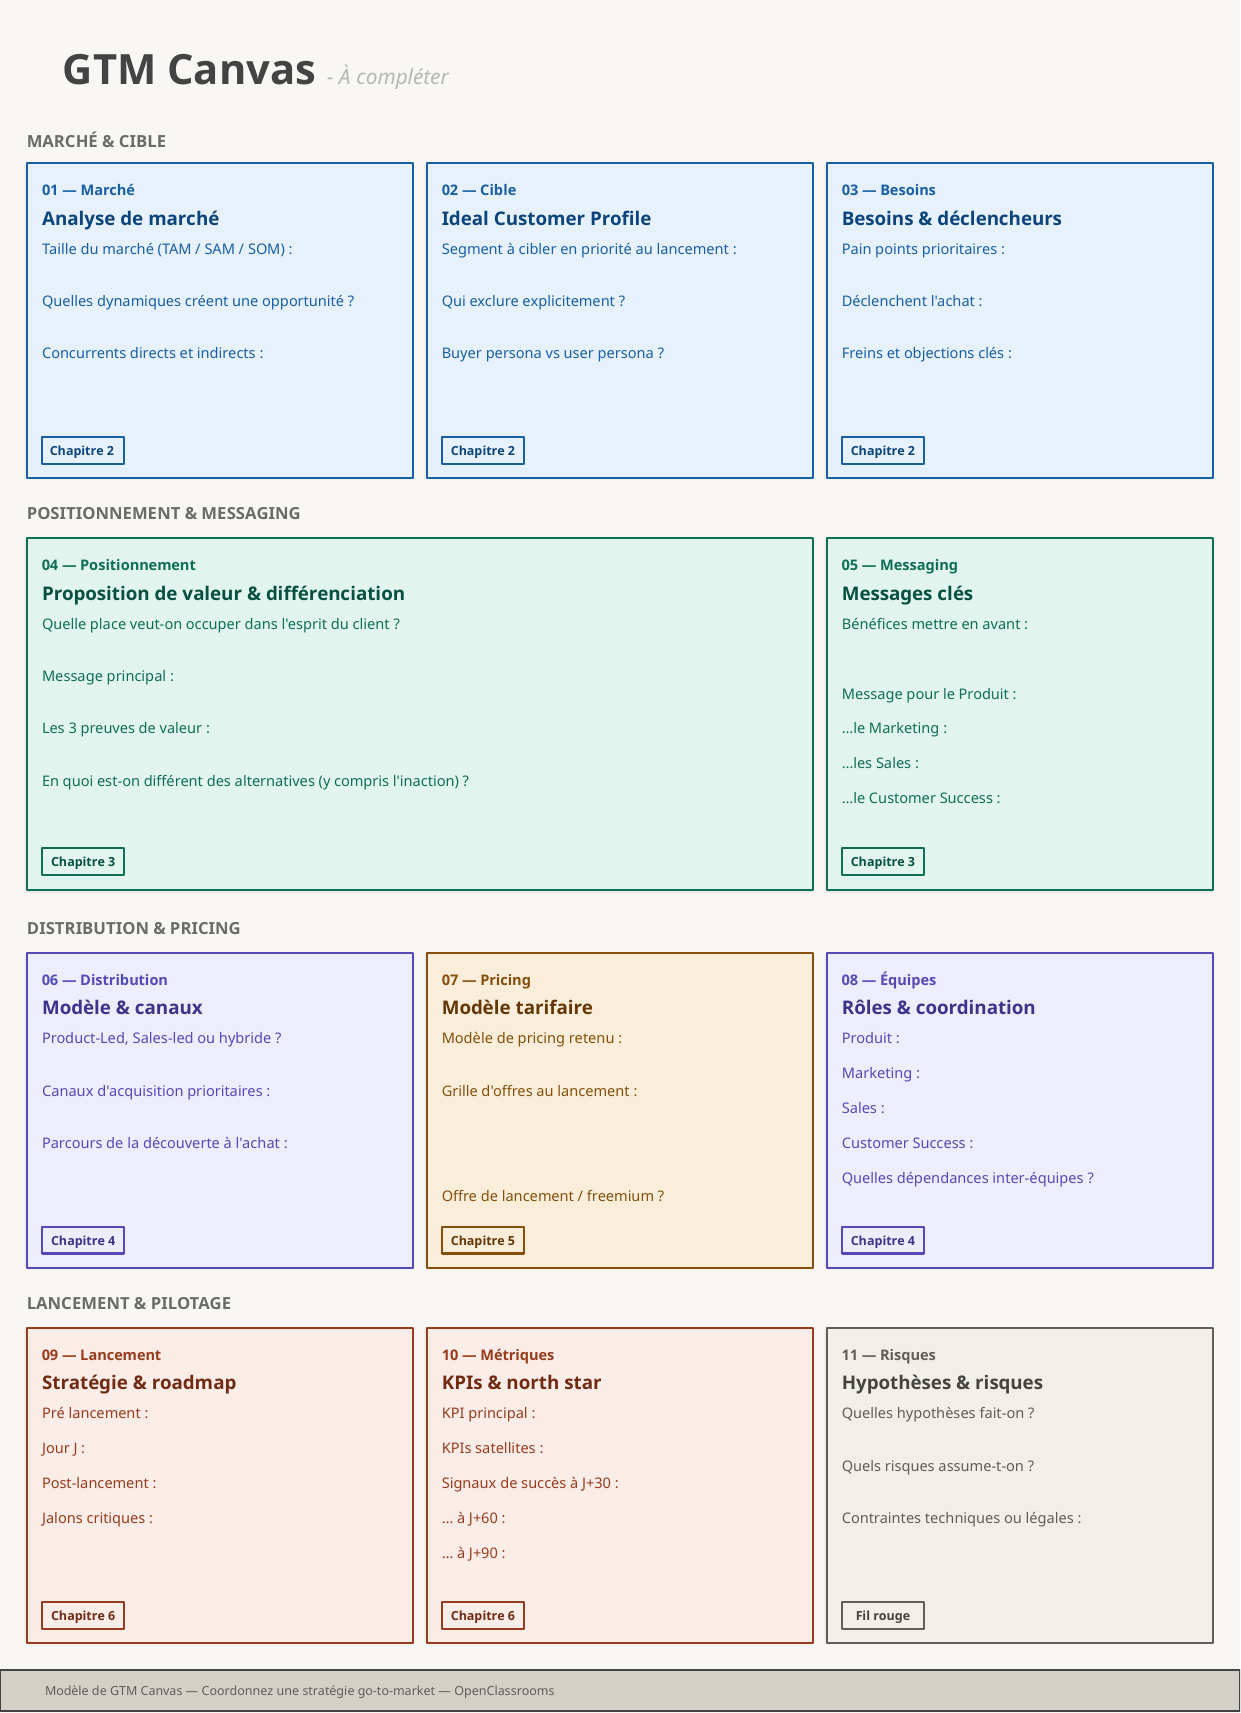

GTM Canvas - À compléter
MARCHÉ & CIBLE
01 — Marché
02 — Cible
03 — Besoins
Analyse de marché
Ideal Customer Profile
Besoins & déclencheurs
Taille du marché (TAM / SAM / SOM) :
Quelles dynamiques créent une opportunité ?
Concurrents directs et indirects :
Segment à cibler en priorité au lancement :
Qui exclure explicitement ?
Buyer persona vs user persona ?
Pain points prioritaires :
Déclenchent l'achat :
Freins et objections clés :
Chapitre 2
Chapitre 2
Chapitre 2
POSITIONNEMENT & MESSAGING
04 — Positionnement
05 — Messaging
Proposition de valeur & différenciation
Messages clés
Quelle place veut-on occuper dans l'esprit du client ?
Message principal :
Les 3 preuves de valeur :
En quoi est-on différent des alternatives (y compris l'inaction) ?
Bénéfices mettre en avant :
Message pour le Produit :
…le Marketing :
…les Sales :
…le Customer Success :
Chapitre 3
Chapitre 3
DISTRIBUTION & PRICING
06 — Distribution
07 — Pricing
08 — Équipes
Modèle & canaux
Modèle tarifaire
Rôles & coordination
Product-Led, Sales-led ou hybride ?
Canaux d'acquisition prioritaires :
Parcours de la découverte à l'achat :
Modèle de pricing retenu :
Grille d'offres au lancement :
Offre de lancement / freemium ?
Produit :
Marketing :
Sales :
Customer Success :
Quelles dépendances inter-équipes ?
Chapitre 4
Chapitre 5
Chapitre 4
LANCEMENT & PILOTAGE
09 — Lancement
10 — Métriques
11 — Risques
Stratégie & roadmap
KPIs & north star
Hypothèses & risques
Pré lancement :
Jour J :
Post-lancement :
Jalons critiques :
KPI principal :
KPIs satellites :
Signaux de succès à J+30 :
… à J+60 :
… à J+90 :
Quelles hypothèses fait-on ?
Quels risques assume-t-on ?
Contraintes techniques ou légales :
Chapitre 6
Chapitre 6
Fil rouge
Modèle de GTM Canvas — Coordonnez une stratégie go-to-market — OpenClassrooms